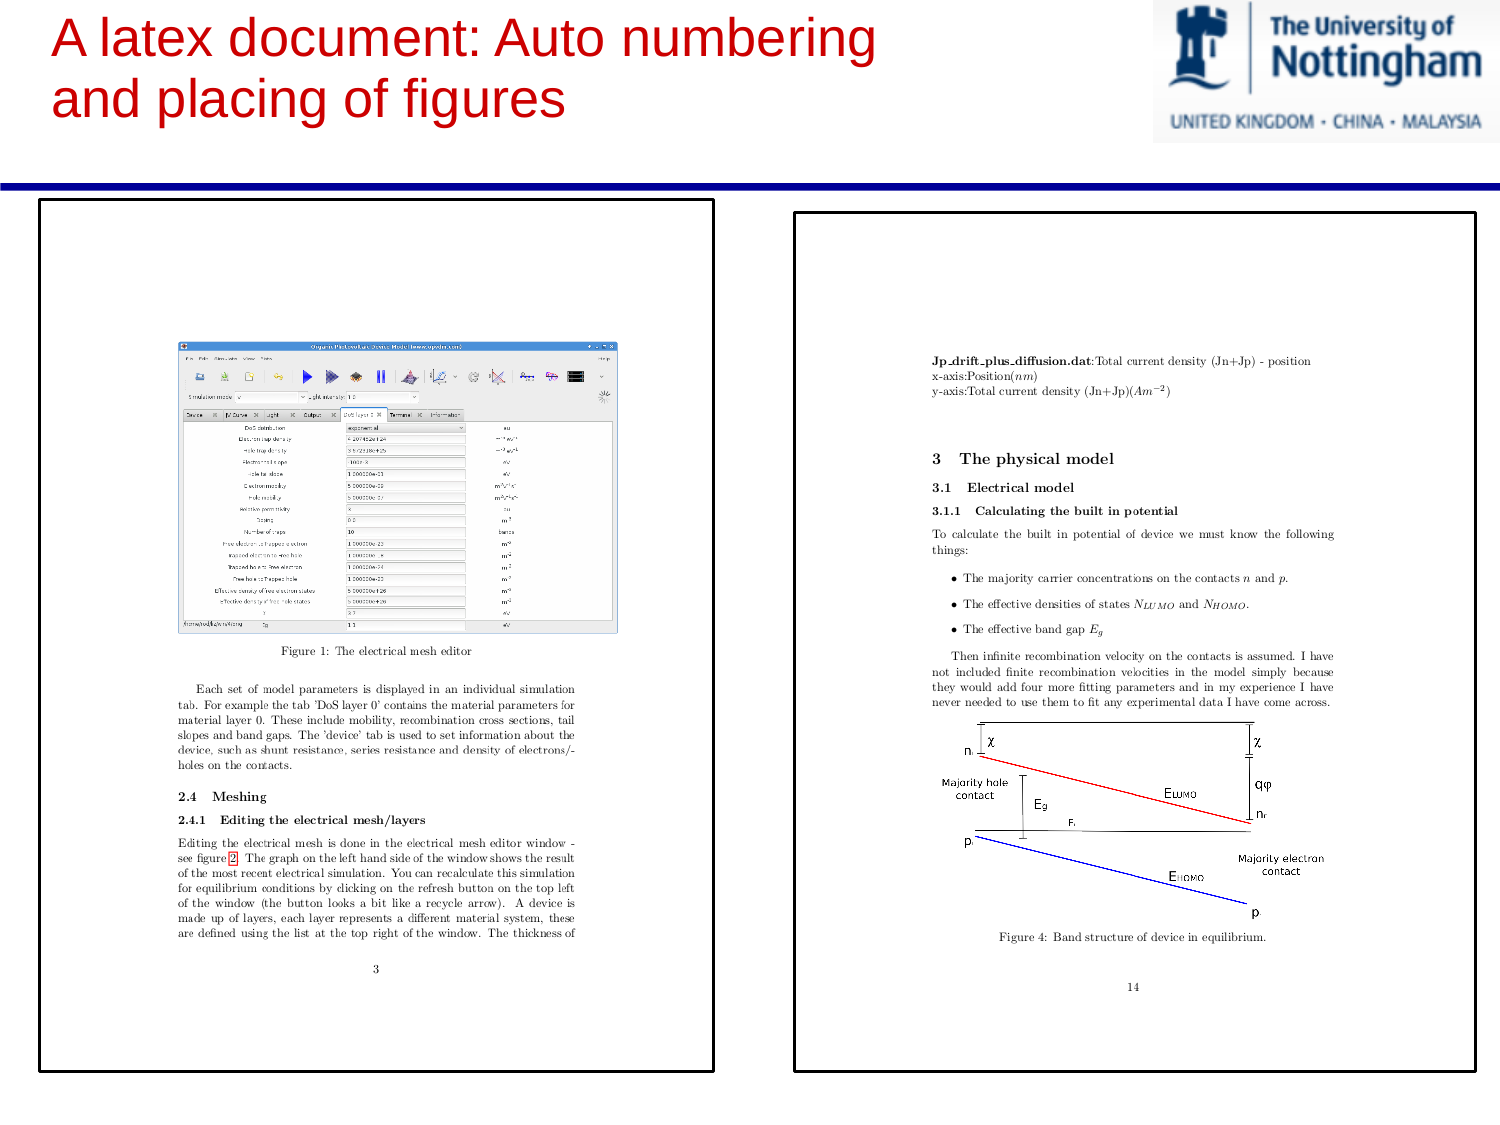

A latex document: Auto numbering and placing of figures